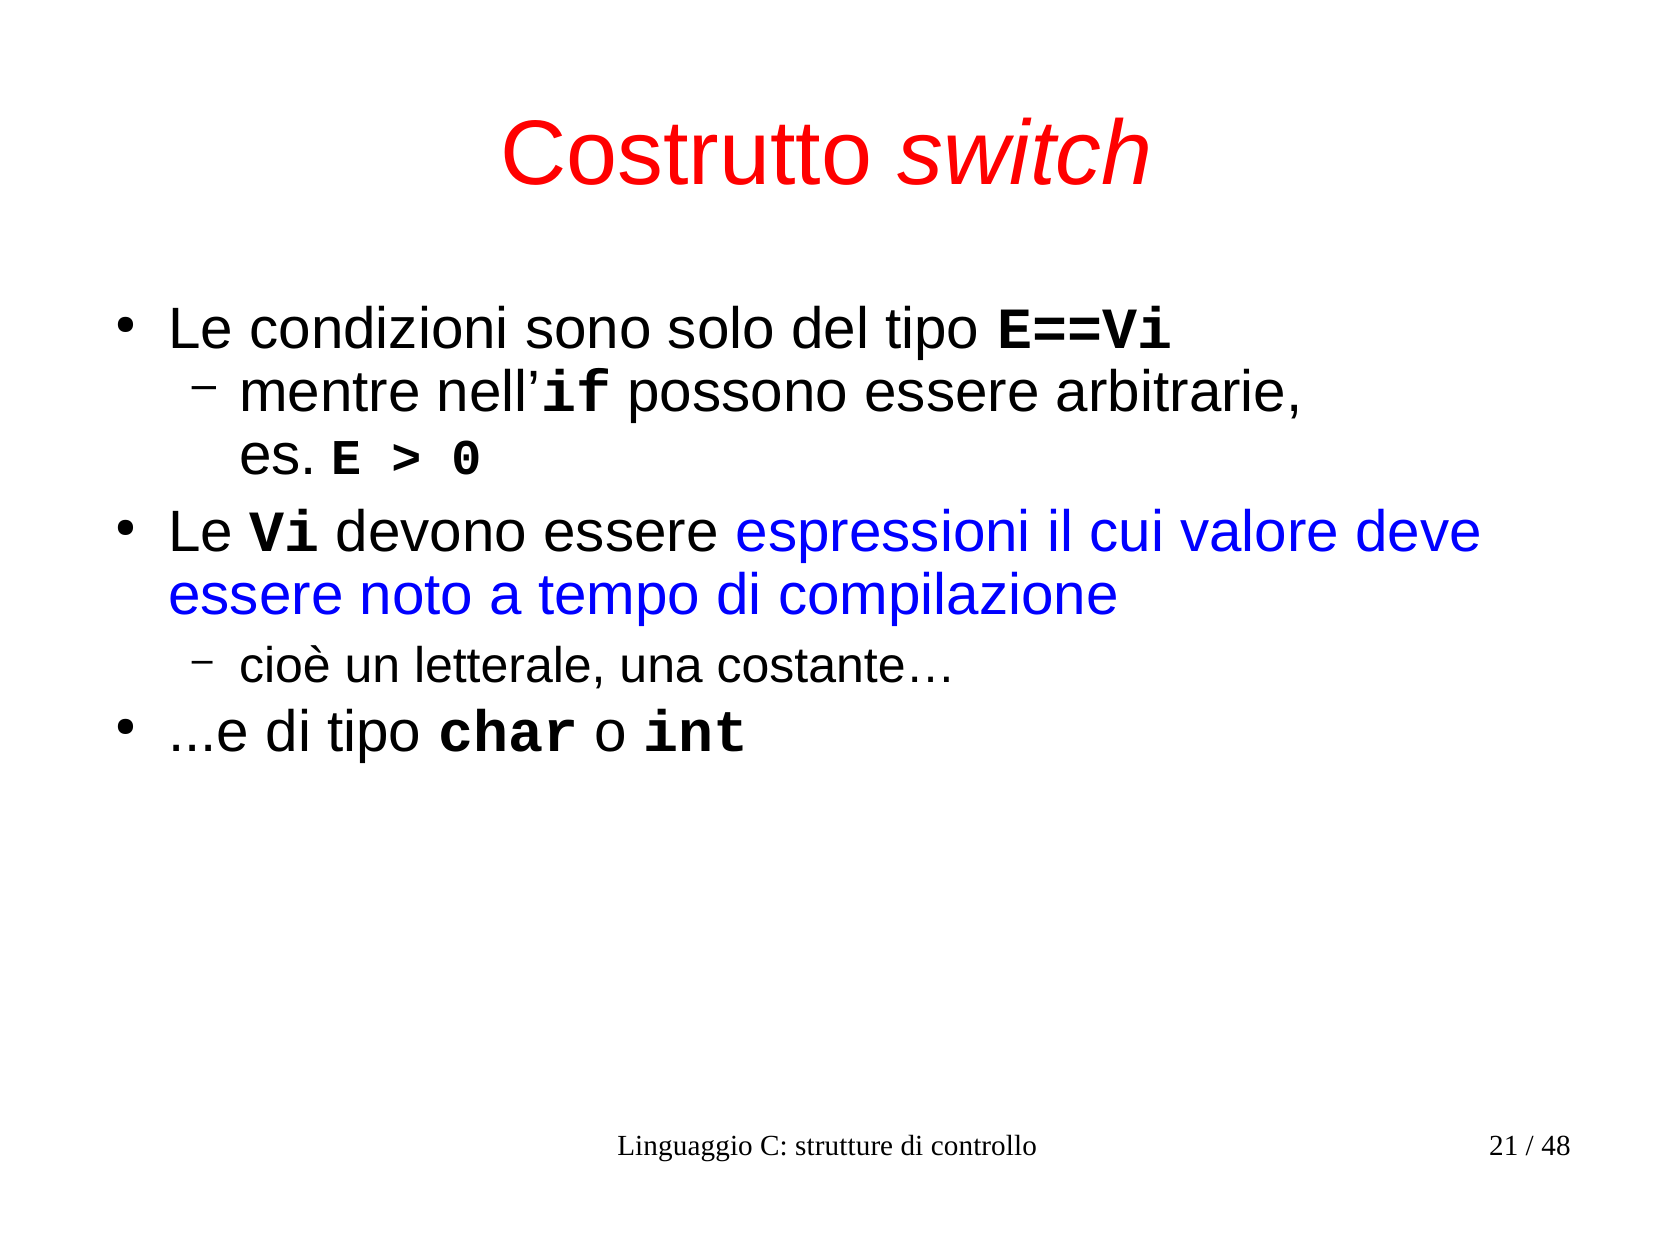

# Costrutto switch
Le condizioni sono solo del tipo E==Vi
mentre nell’if possono essere arbitrarie,
es. E > 0
Le Vi devono essere espressioni il cui valore deve essere noto a tempo di compilazione
cioè un letterale, una costante…
...e di tipo char o int
Linguaggio C: strutture di controllo
21